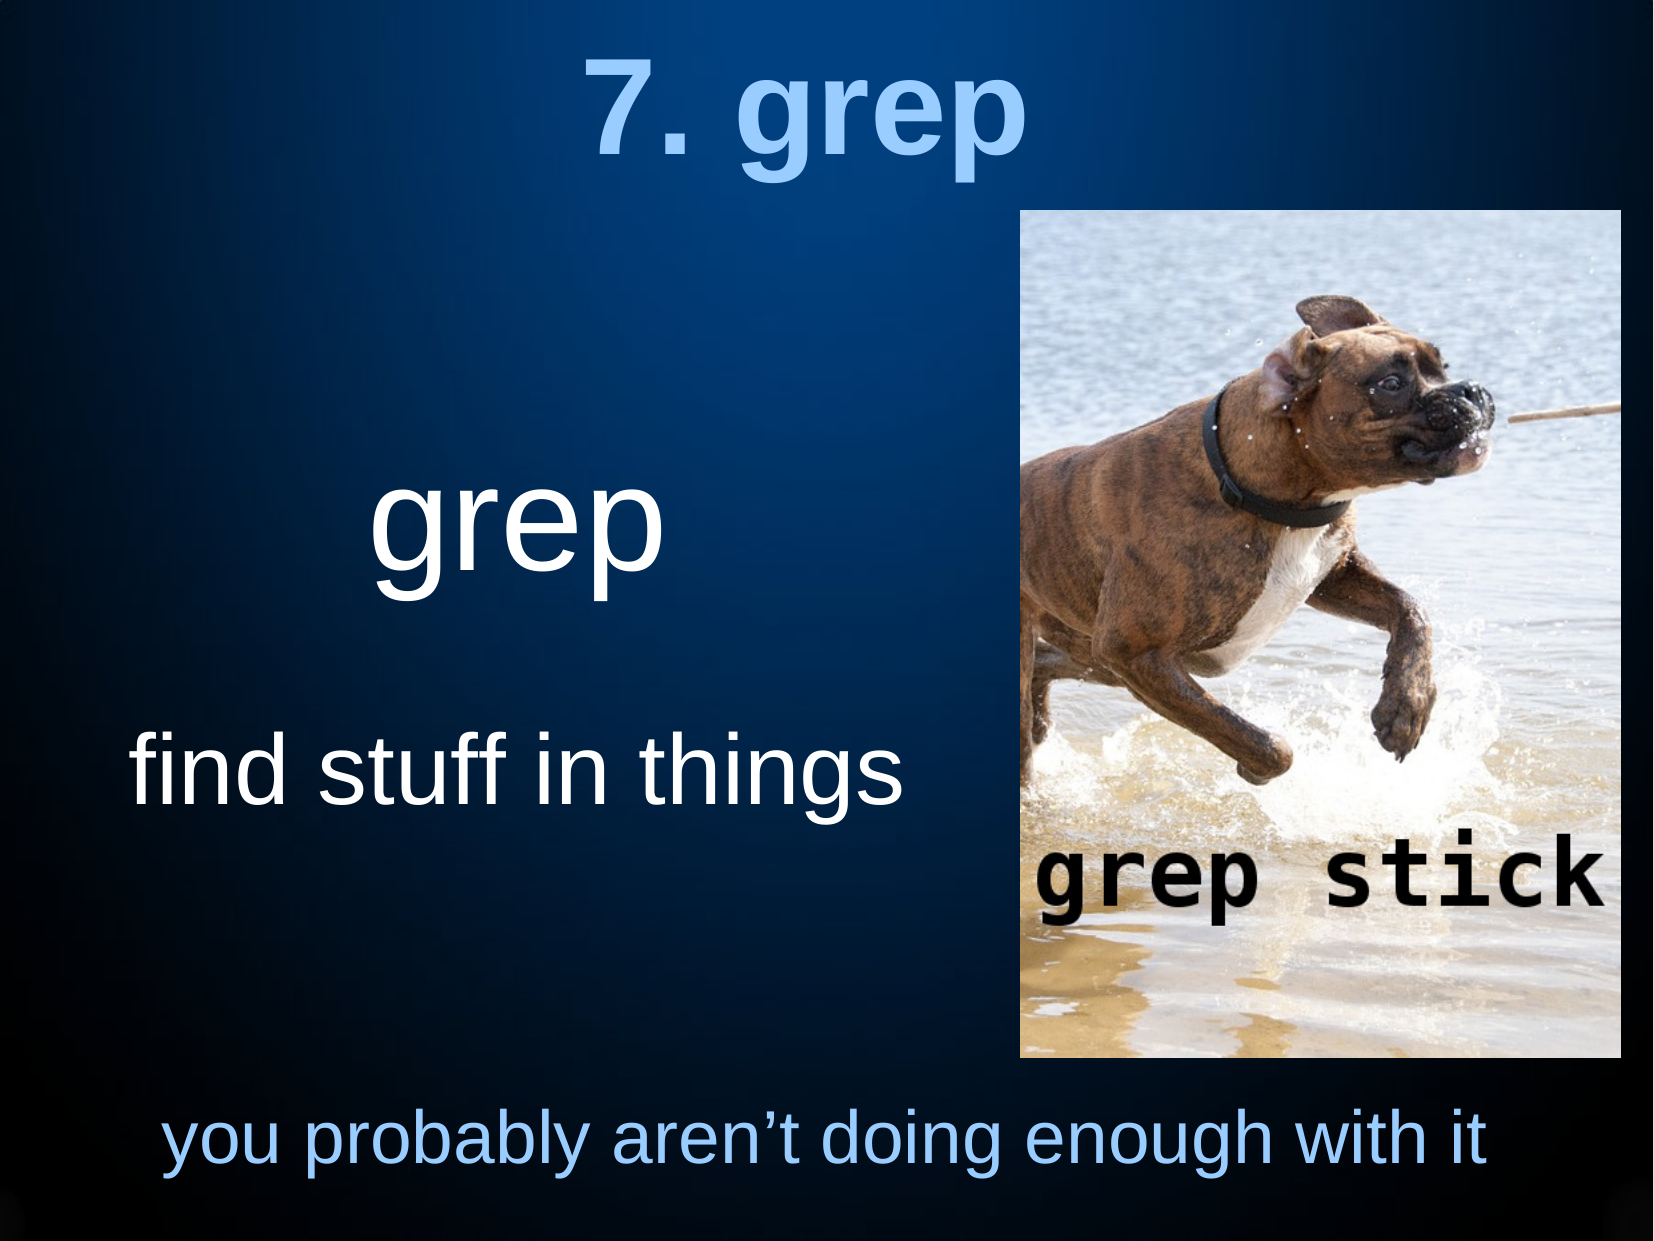

# 7. grep
grep
find stuff in things
you probably aren’t doing enough with it